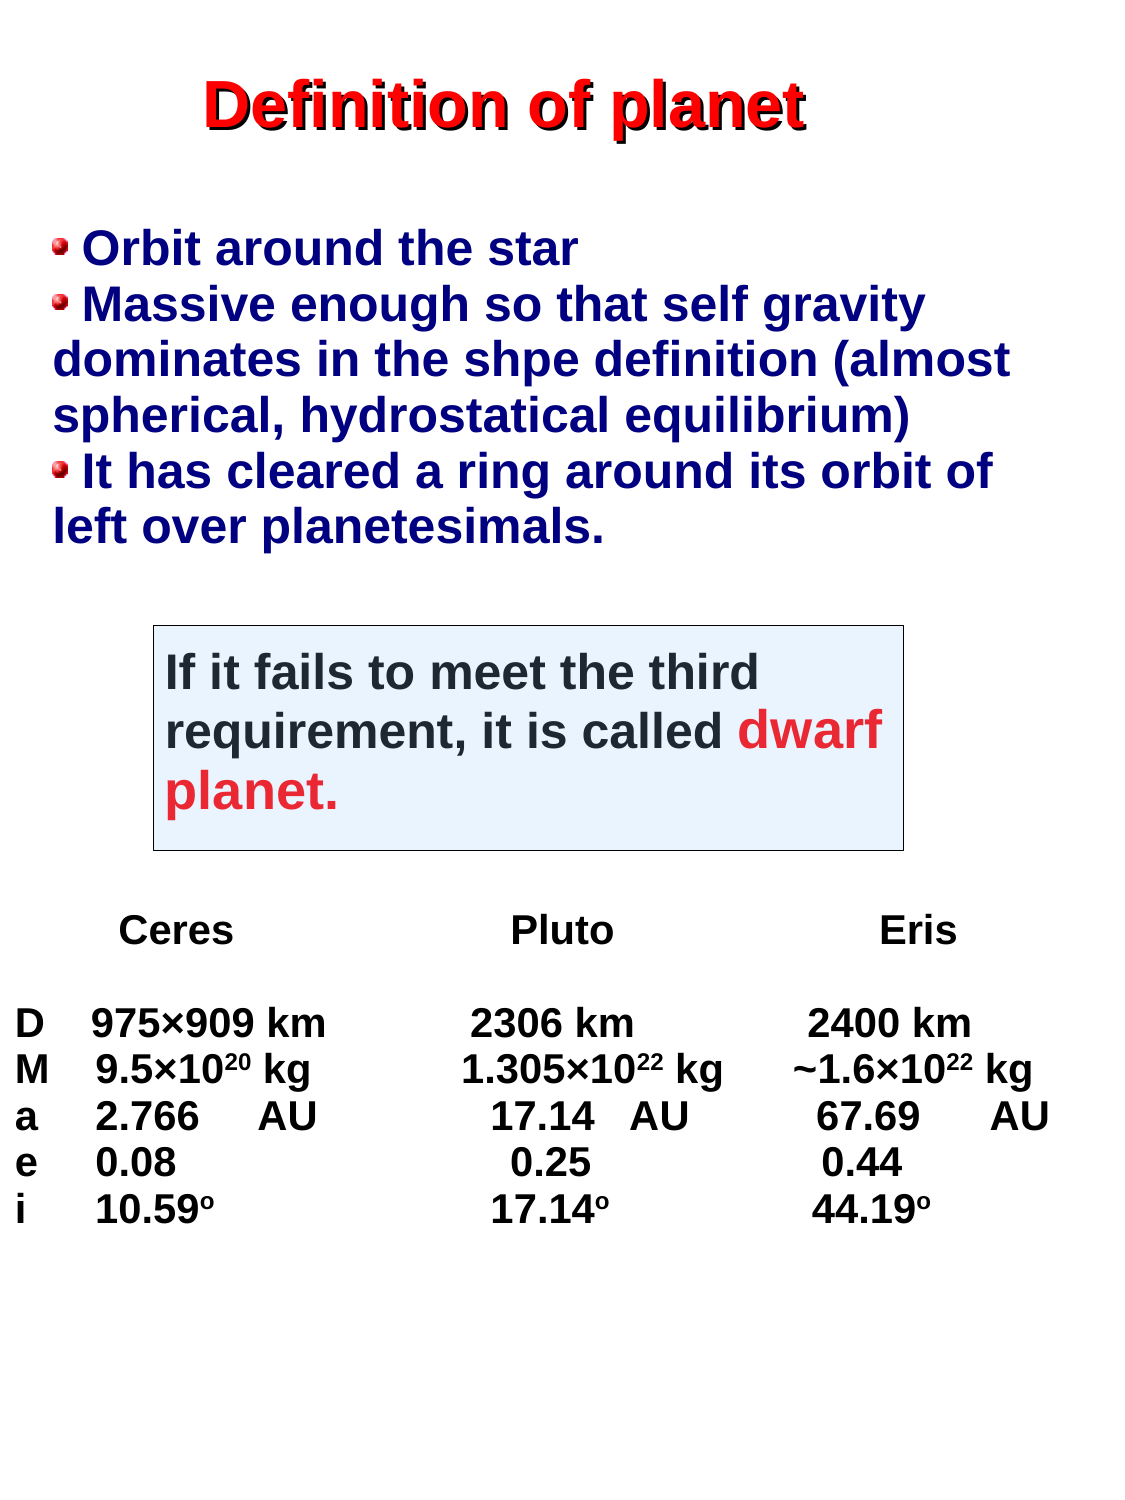

Definition of planet
 Orbit around the star
 Massive enough so that self gravity dominates in the shpe definition (almost spherical, hydrostatical equilibrium)
 It has cleared a ring around its orbit of left over planetesimals.
If it fails to meet the third requirement, it is called dwarf planet.
 Ceres Pluto Eris
D 975×909 km 	 2306 km 2400 km
M 9.5×1020 kg 1.305×1022 kg ~1.6×1022 kg
a 2.766 AU 17.14 AU 67.69 AU
e 0.08 0.25 0.44
i 10.59o 17.14o 44.19o